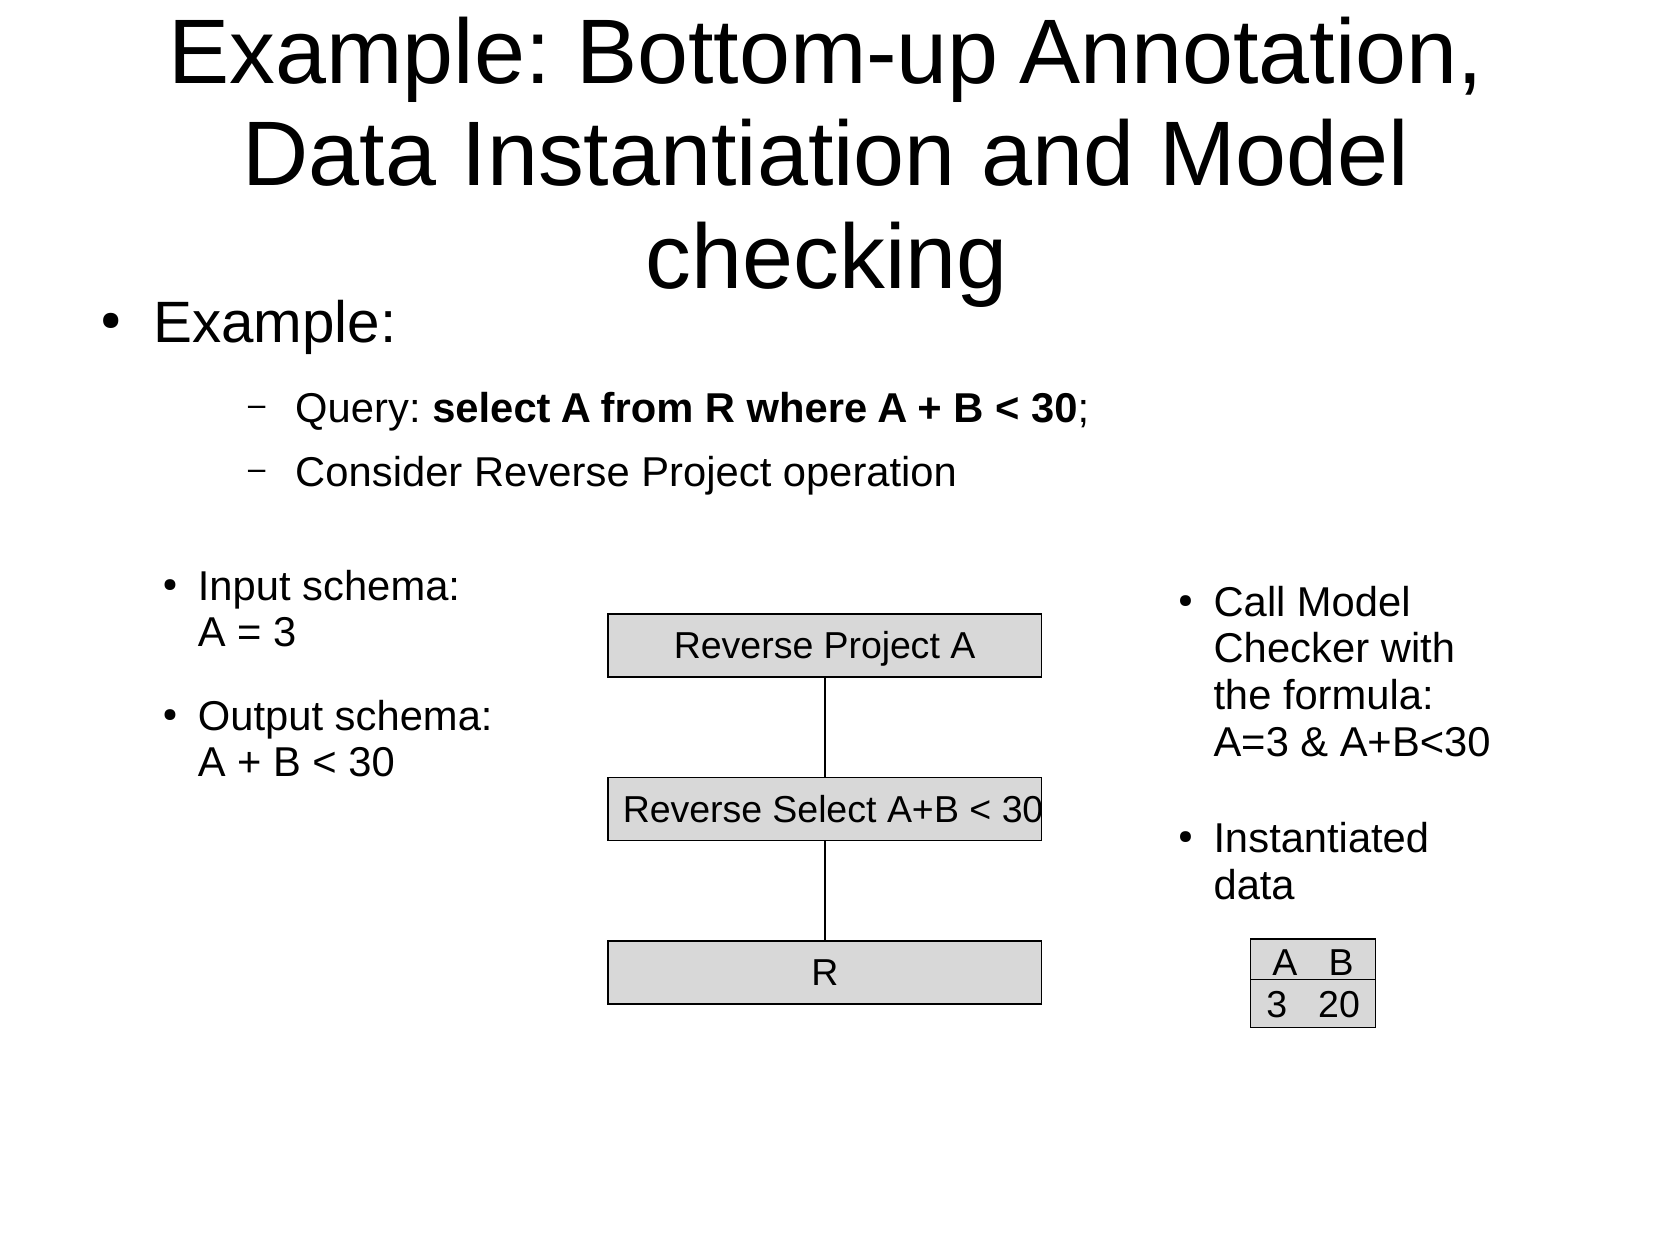

# Example: Bottom-up Annotation, Data Instantiation and Model checking
Example:
Query: select A from R where A + B < 30;
Consider Reverse Project operation
Input schema: A = 3
Call Model Checker with the formula:
A=3 & A+B<30
Reverse Project A
Reverse Select A+B < 30
R
Output schema: A + B < 30
Instantiated data
A B
3 20